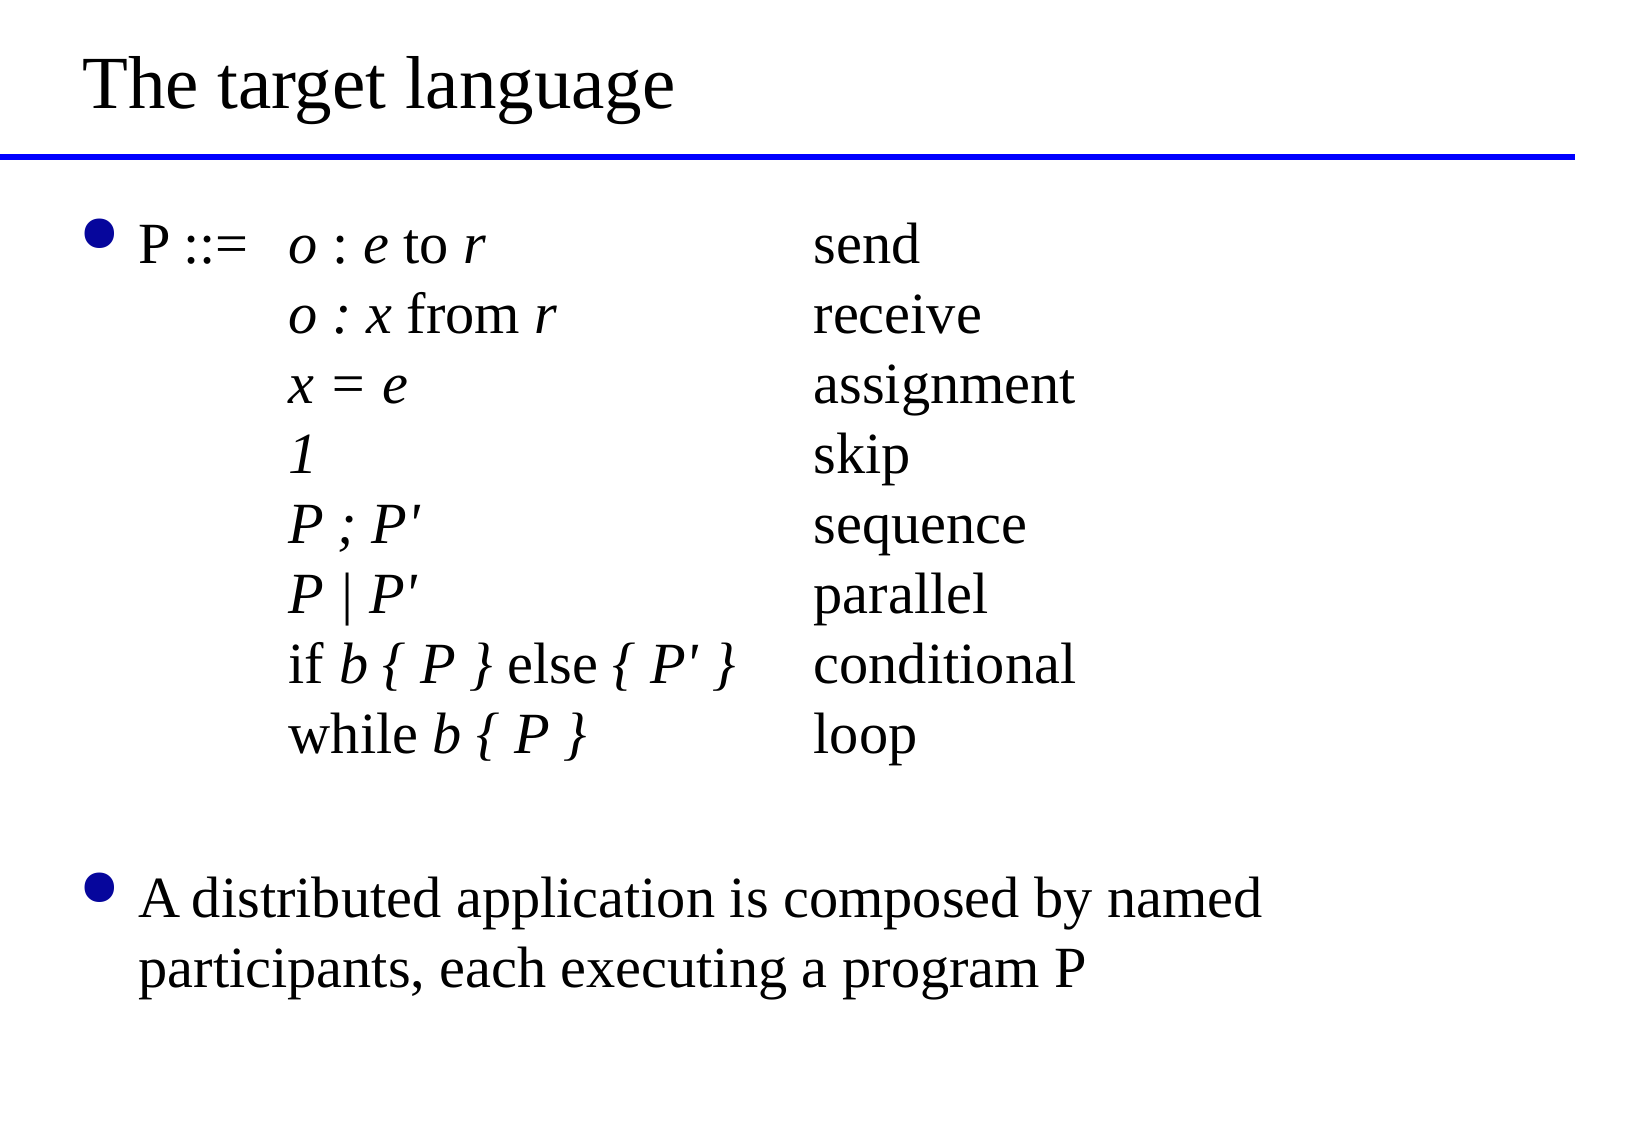

# The target language
P ::= 	o : e to r					send
		o : x from r				receive
		x = e						assignment
		1							skip
		P ; P'						sequence
		P | P'						parallel
		if b { P } else { P' }		conditional
		while b { P }				loop
A distributed application is composed by named participants, each executing a program P